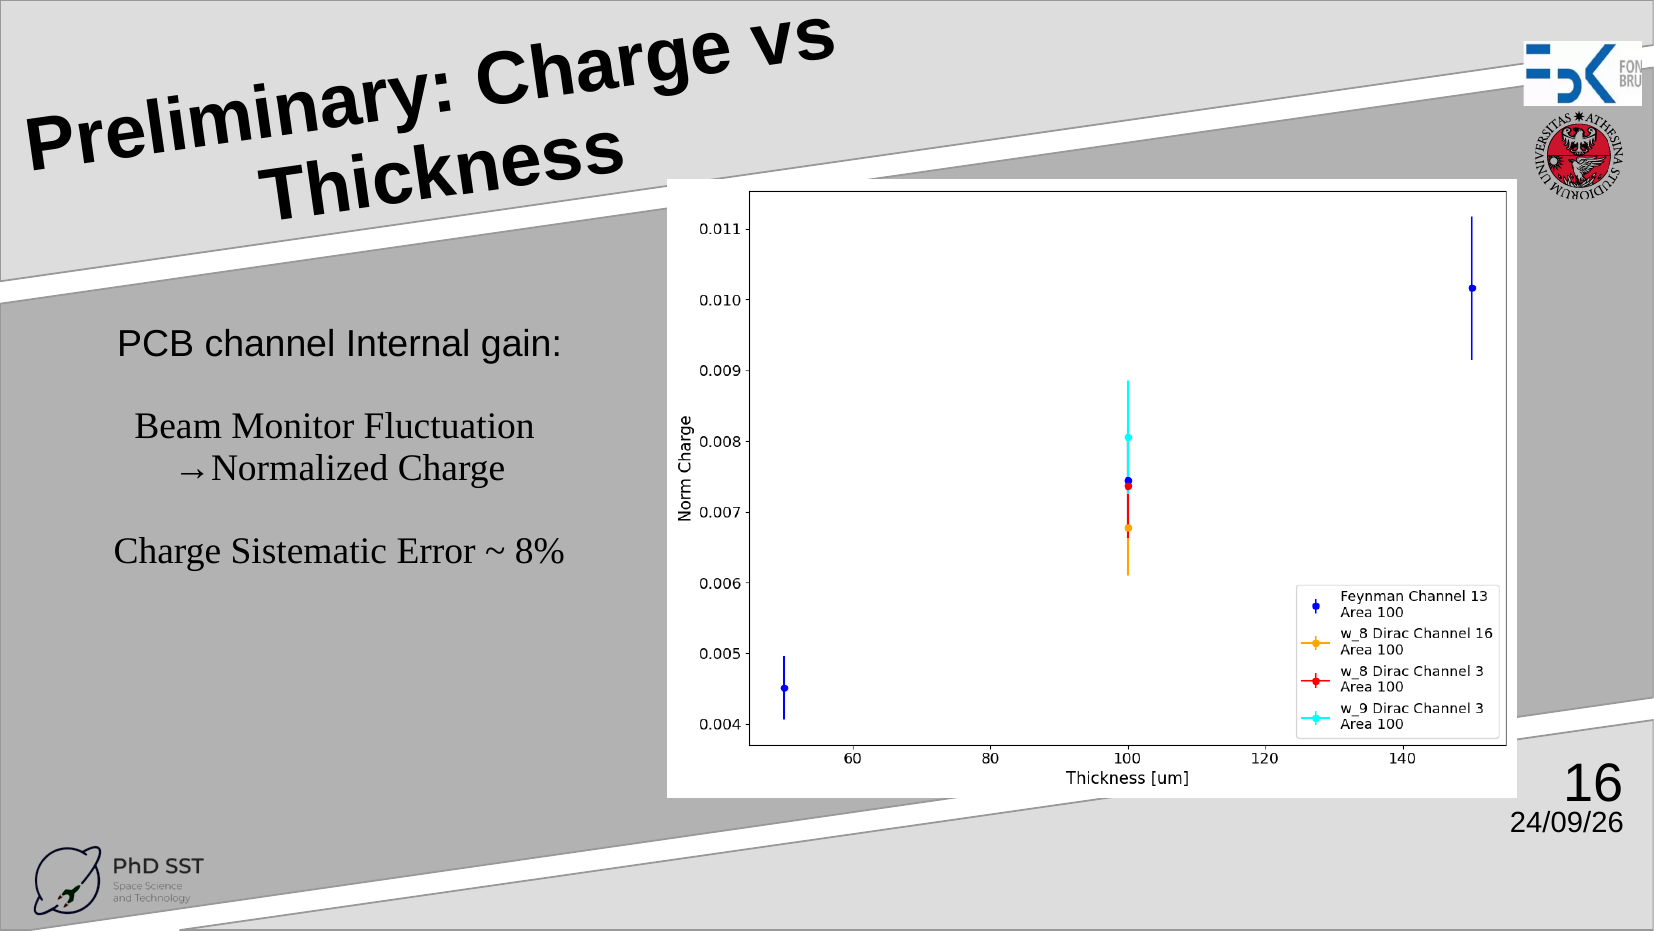

# Preliminary: Charge vs Thickness
PCB channel Internal gain:
Beam Monitor Fluctuation
→Normalized Charge
Charge Sistematic Error ~ 8%
16